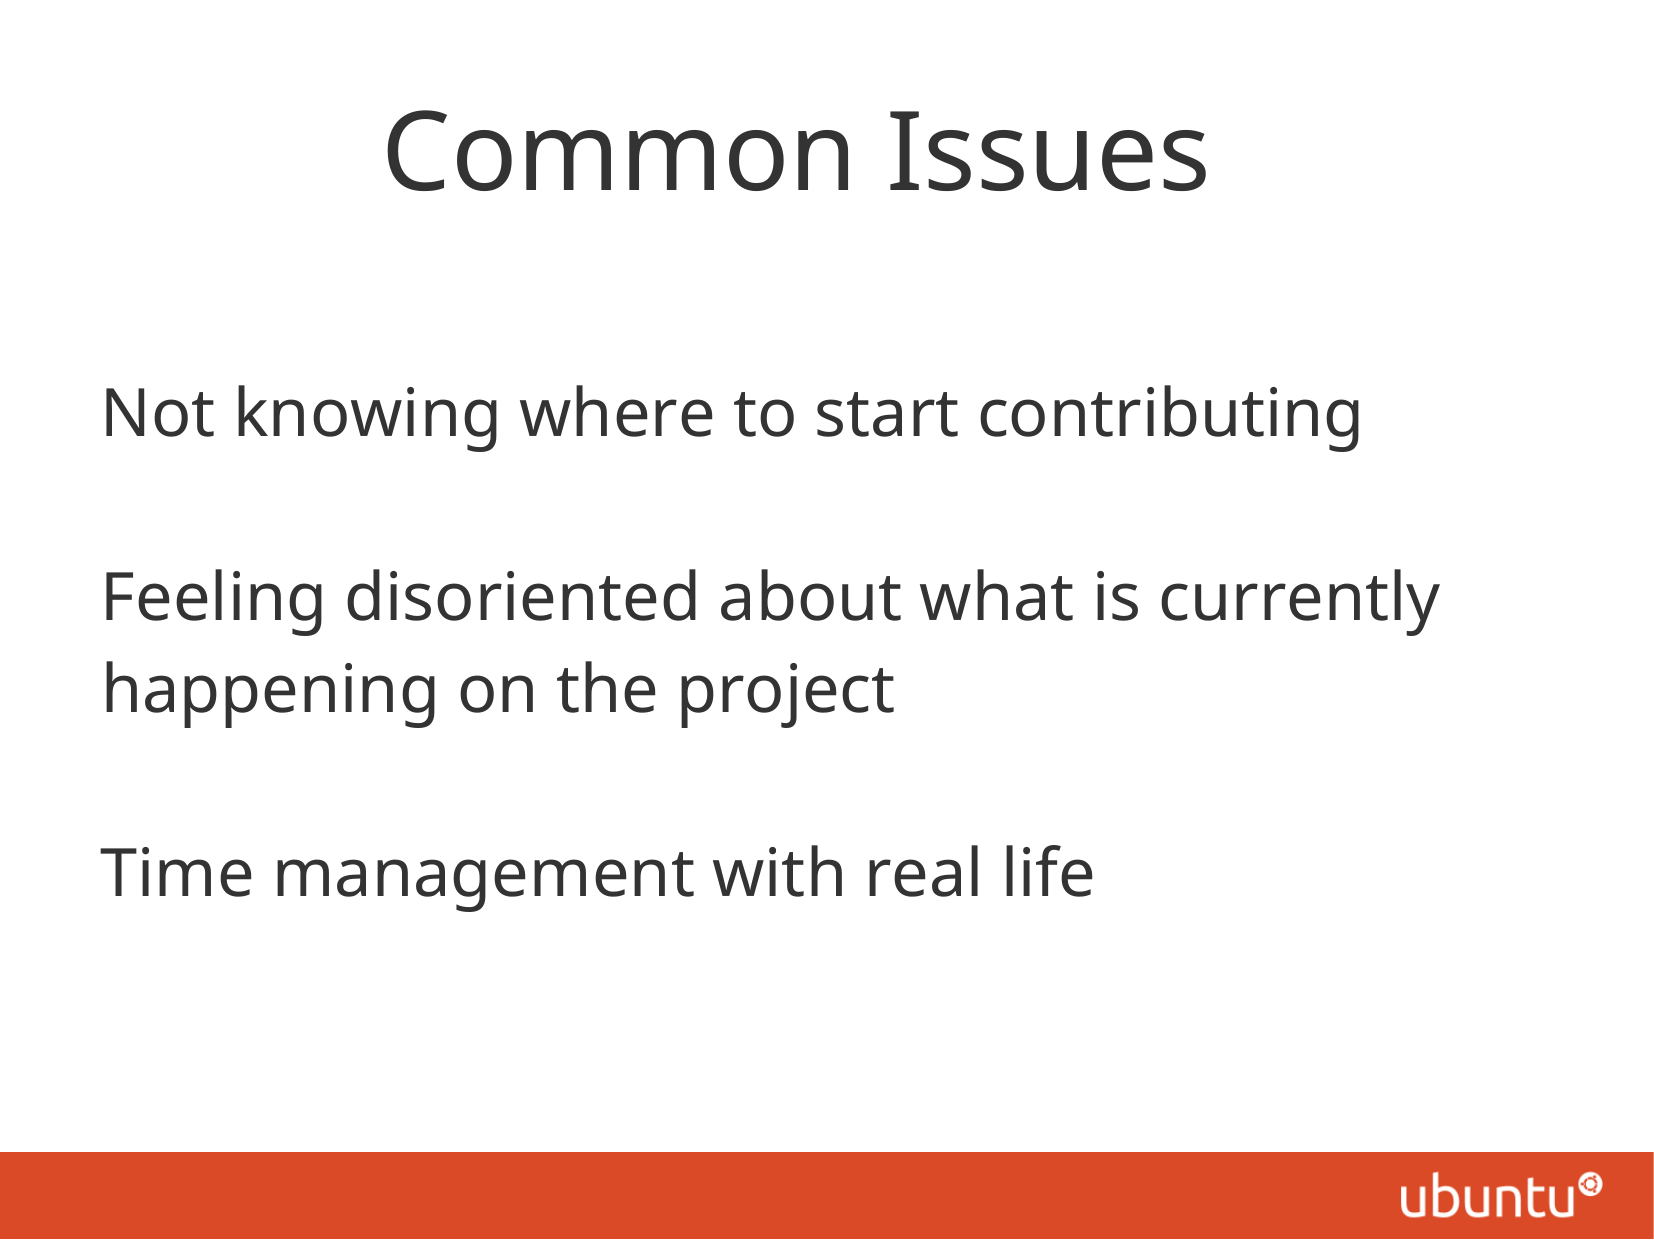

# Common Issues
 Not knowing where to start contributing
 Feeling disoriented about what is currently happening on the project
 Time management with real life